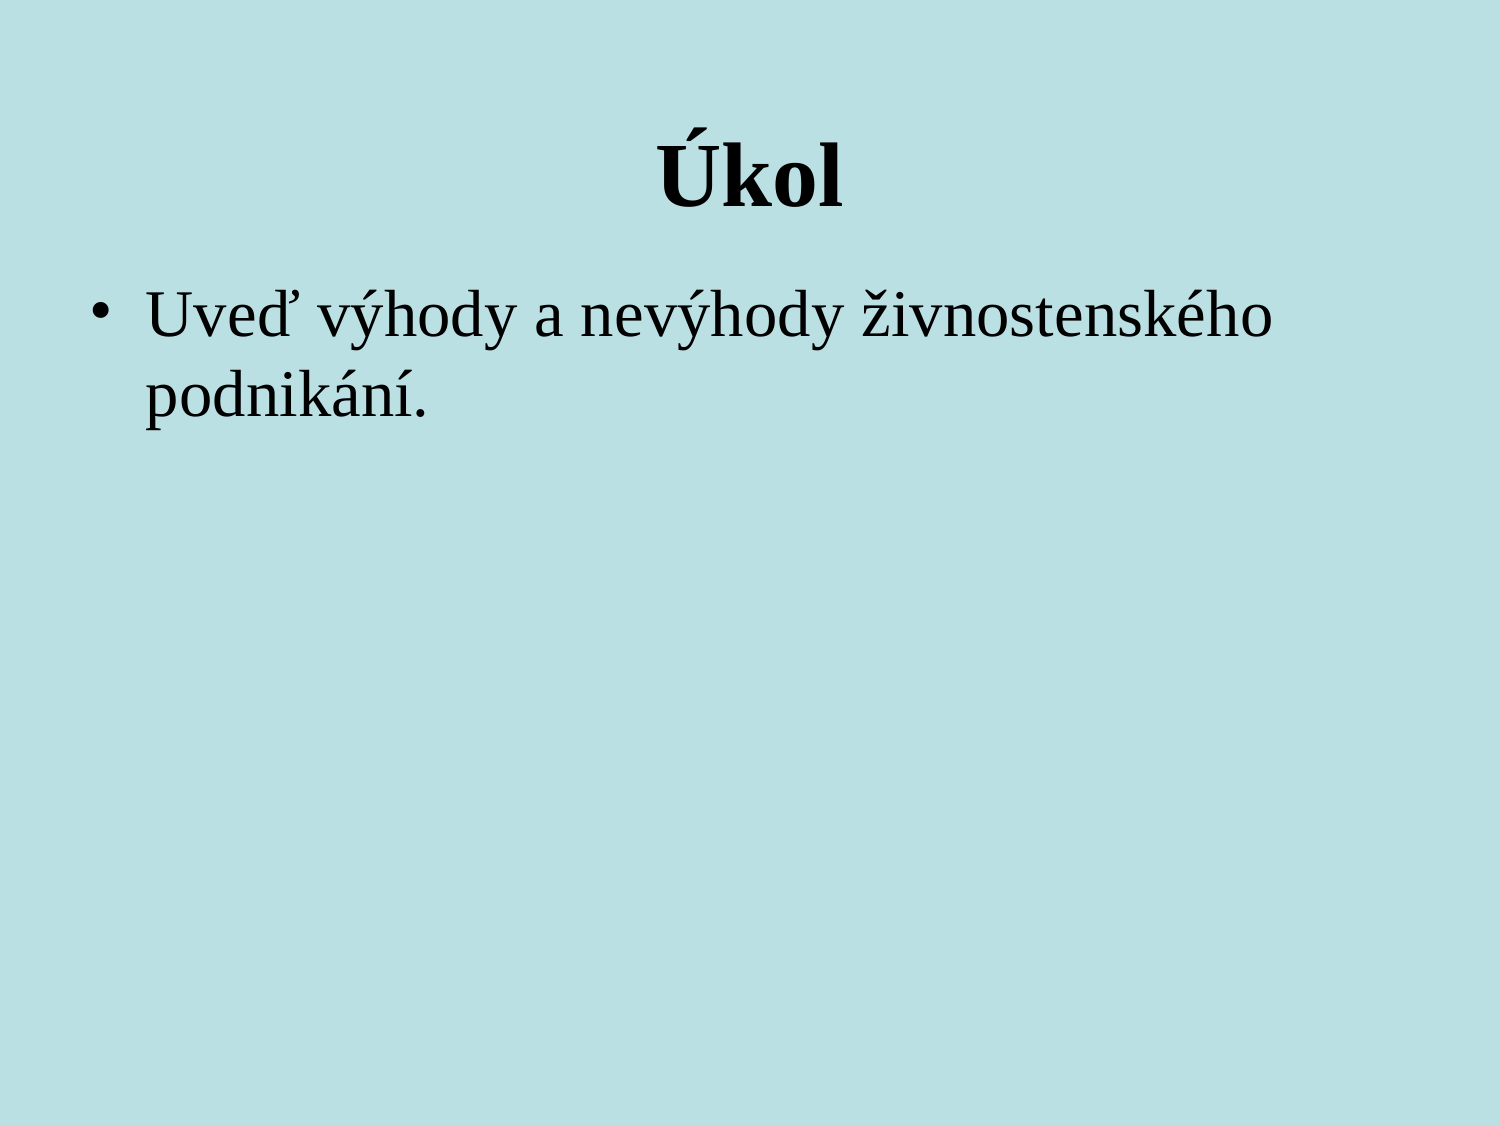

# Úkol
Uveď výhody a nevýhody živnostenského podnikání.